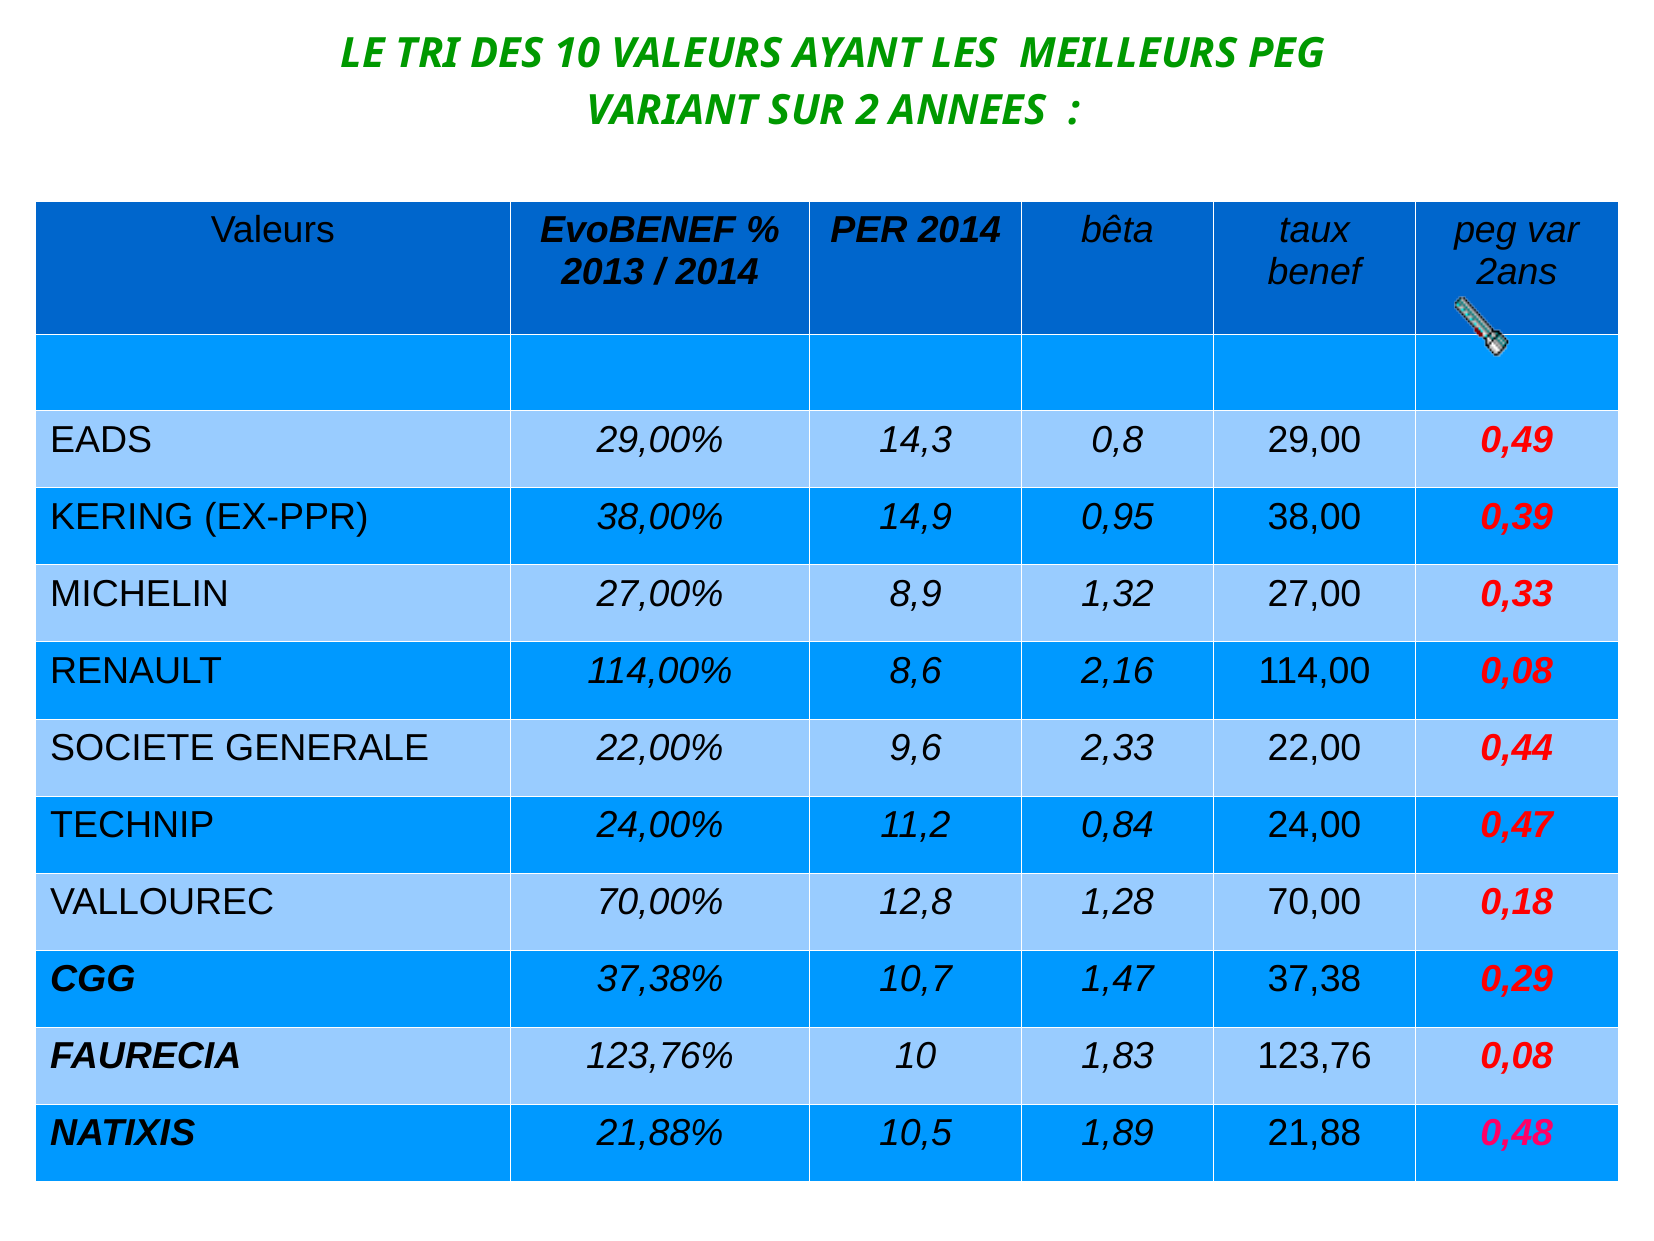

LE TRI DES 10 VALEURS AYANT LES MEILLEURS PEG
VARIANT SUR 2 ANNEES  :
| Valeurs | EvoBENEF % 2013 / 2014 | PER 2014 | bêta | taux benef | peg var 2ans |
| --- | --- | --- | --- | --- | --- |
| | | | | | |
| EADS | 29,00% | 14,3 | 0,8 | 29,00 | 0,49 |
| KERING (EX-PPR) | 38,00% | 14,9 | 0,95 | 38,00 | 0,39 |
| MICHELIN | 27,00% | 8,9 | 1,32 | 27,00 | 0,33 |
| RENAULT | 114,00% | 8,6 | 2,16 | 114,00 | 0,08 |
| SOCIETE GENERALE | 22,00% | 9,6 | 2,33 | 22,00 | 0,44 |
| TECHNIP | 24,00% | 11,2 | 0,84 | 24,00 | 0,47 |
| VALLOUREC | 70,00% | 12,8 | 1,28 | 70,00 | 0,18 |
| CGG | 37,38% | 10,7 | 1,47 | 37,38 | 0,29 |
| FAURECIA | 123,76% | 10 | 1,83 | 123,76 | 0,08 |
| NATIXIS | 21,88% | 10,5 | 1,89 | 21,88 | 0,48 |